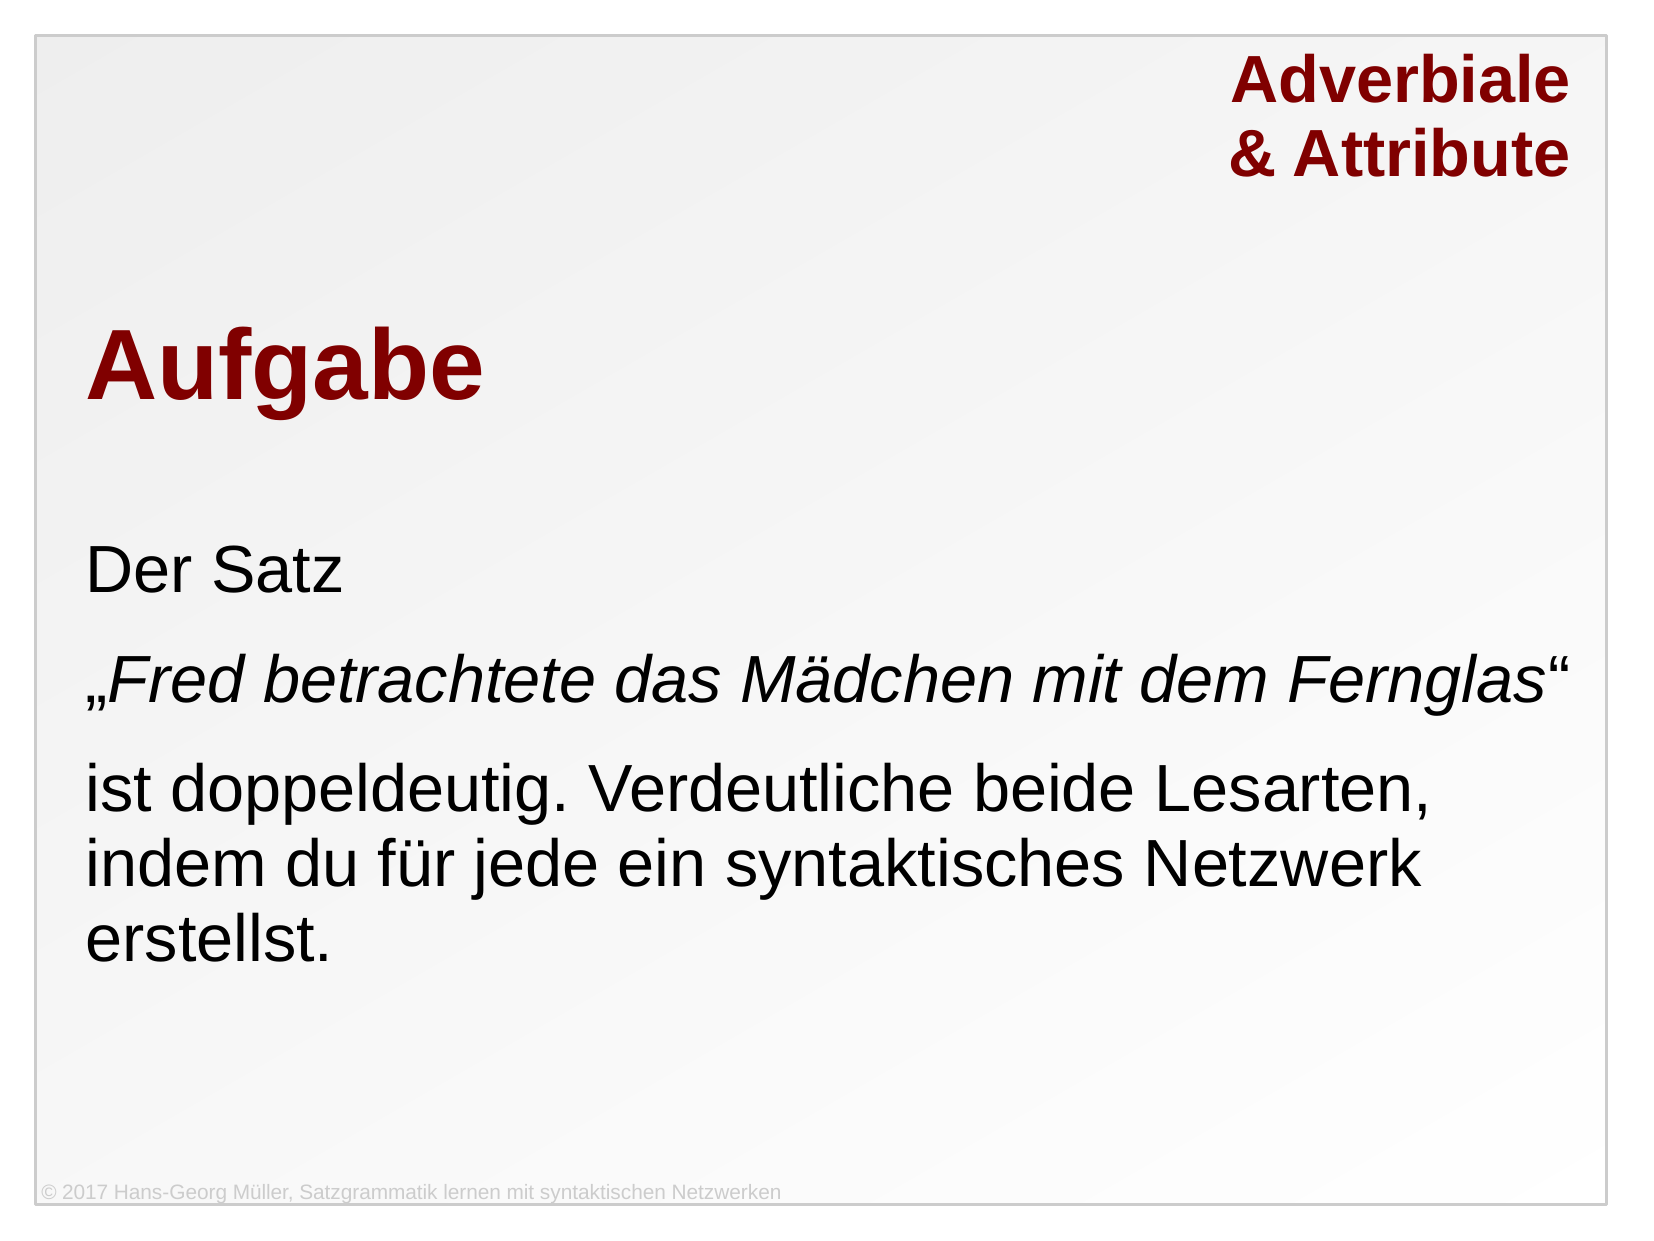

# Adverbiale & Attribute
Aufgabe
Der Satz
„Fred betrachtete das Mädchen mit dem Fernglas“
ist doppeldeutig. Verdeutliche beide Lesarten, indem du für jede ein syntaktisches Netzwerk erstellst.